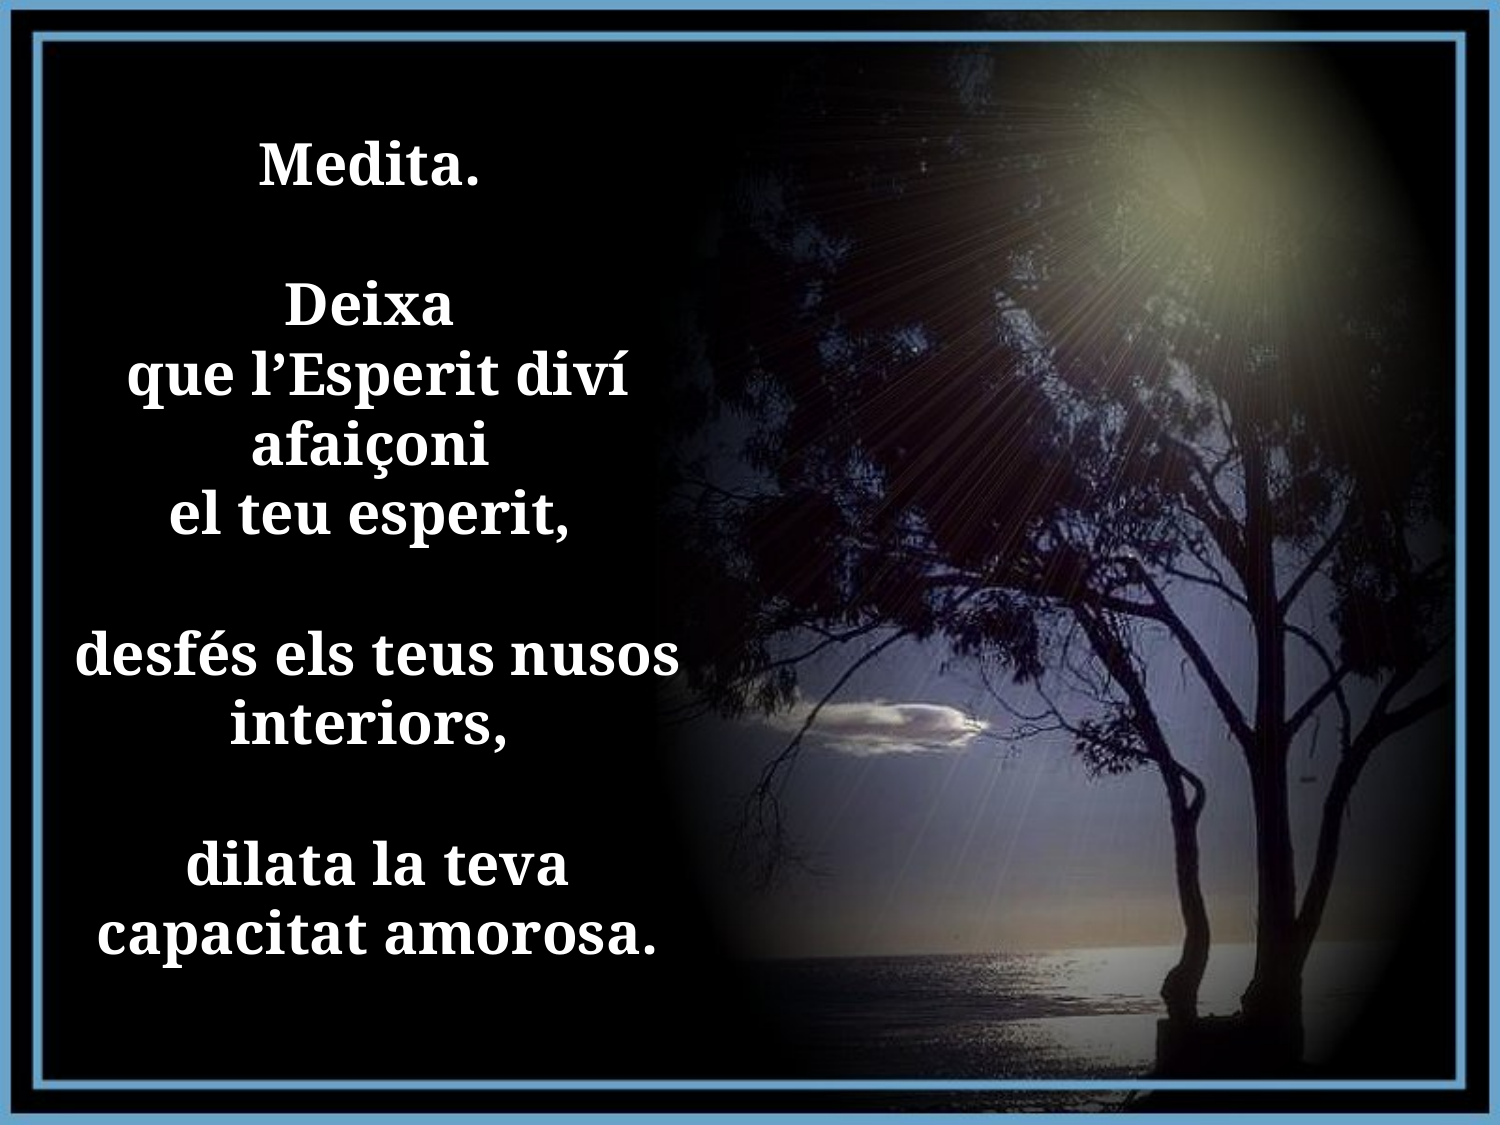

Medita.
Deixa
que l’Esperit diví afaiçoni
el teu esperit,
desfés els teus nusos interiors,
dilata la teva capacitat amorosa.